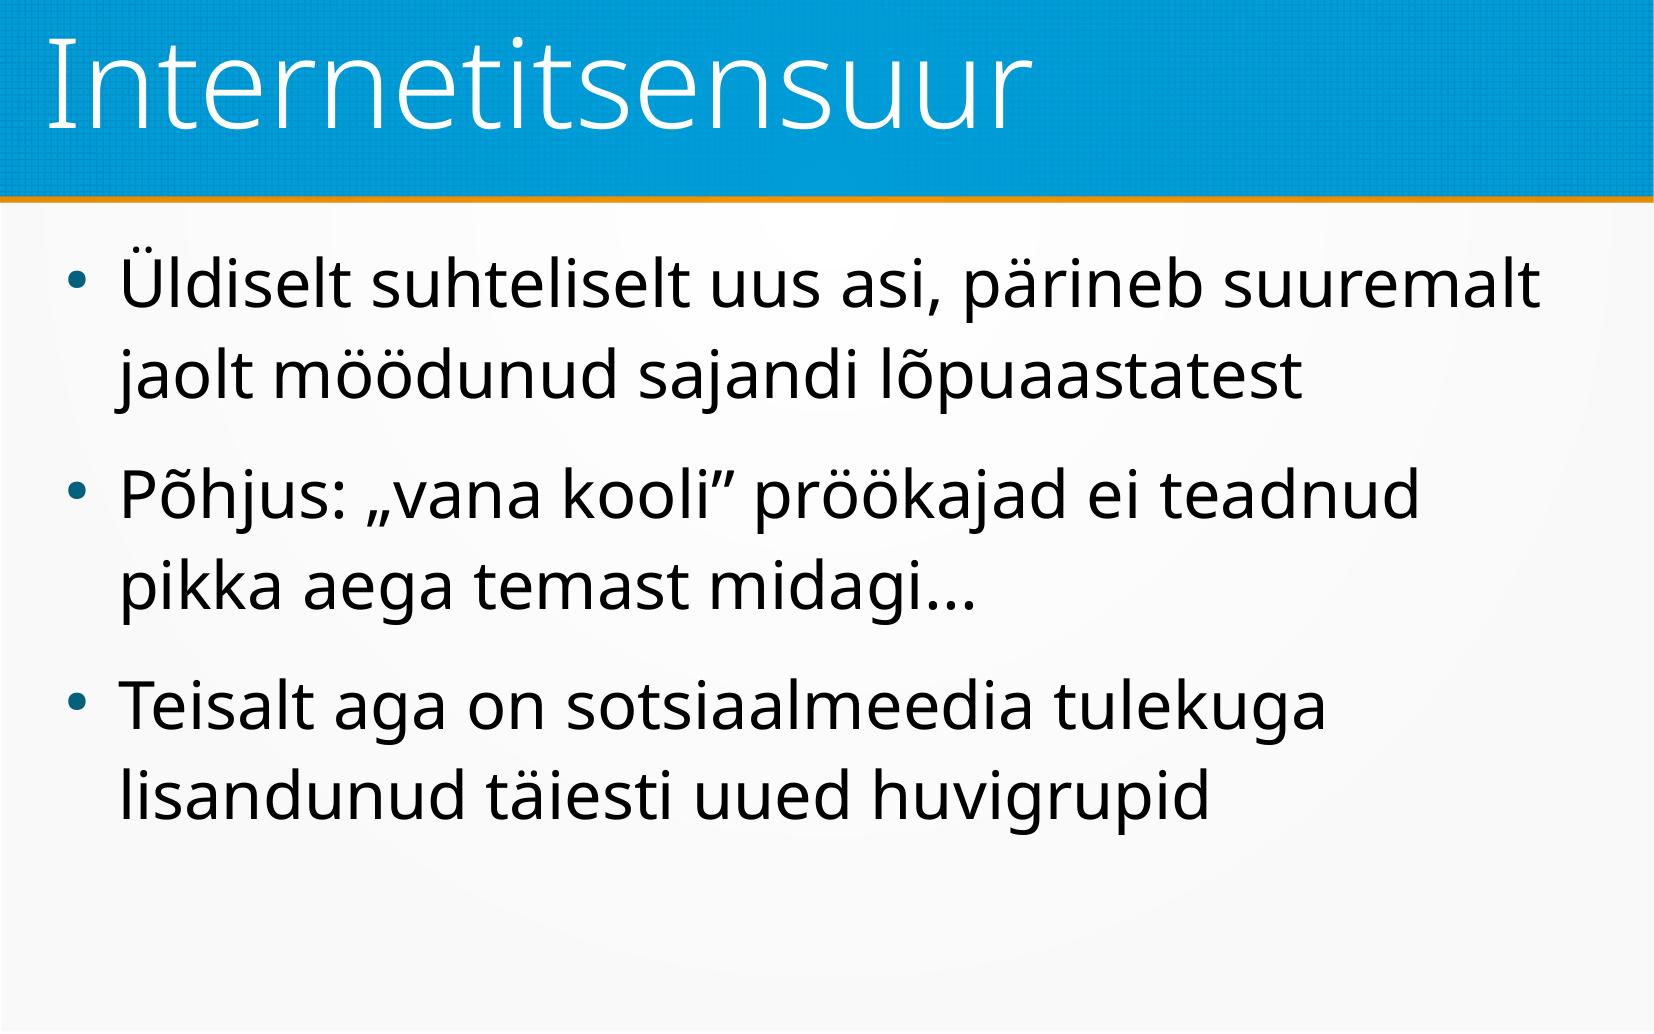

# Internetitsensuur
Üldiselt suhteliselt uus asi, pärineb suuremalt jaolt möödunud sajandi lõpuaastatest
Põhjus: „vana kooli” pröökajad ei teadnud pikka aega temast midagi...
Teisalt aga on sotsiaalmeedia tulekuga lisandunud täiesti uued huvigrupid